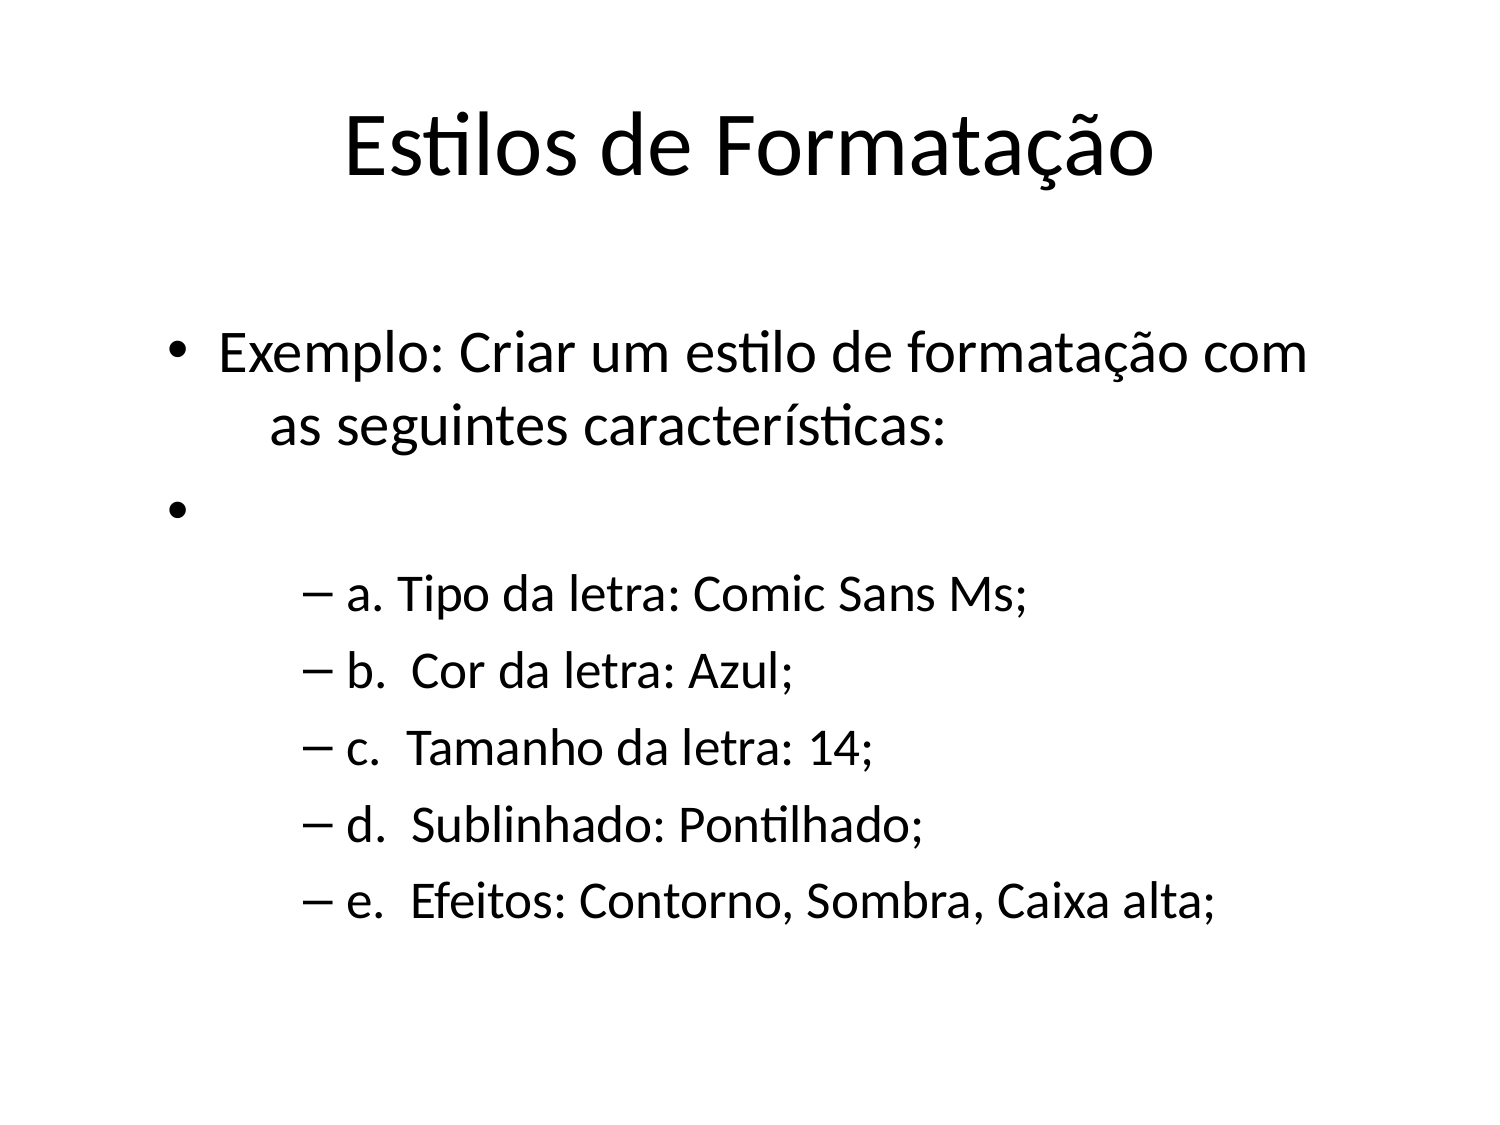

# Estilos de Formatação
Exemplo: Criar um estilo de formatação com as seguintes características:
a. Tipo da letra: Comic Sans Ms;
b. Cor da letra: Azul;
c. Tamanho da letra: 14;
d. Sublinhado: Pontilhado;
e. Efeitos: Contorno, Sombra, Caixa alta;